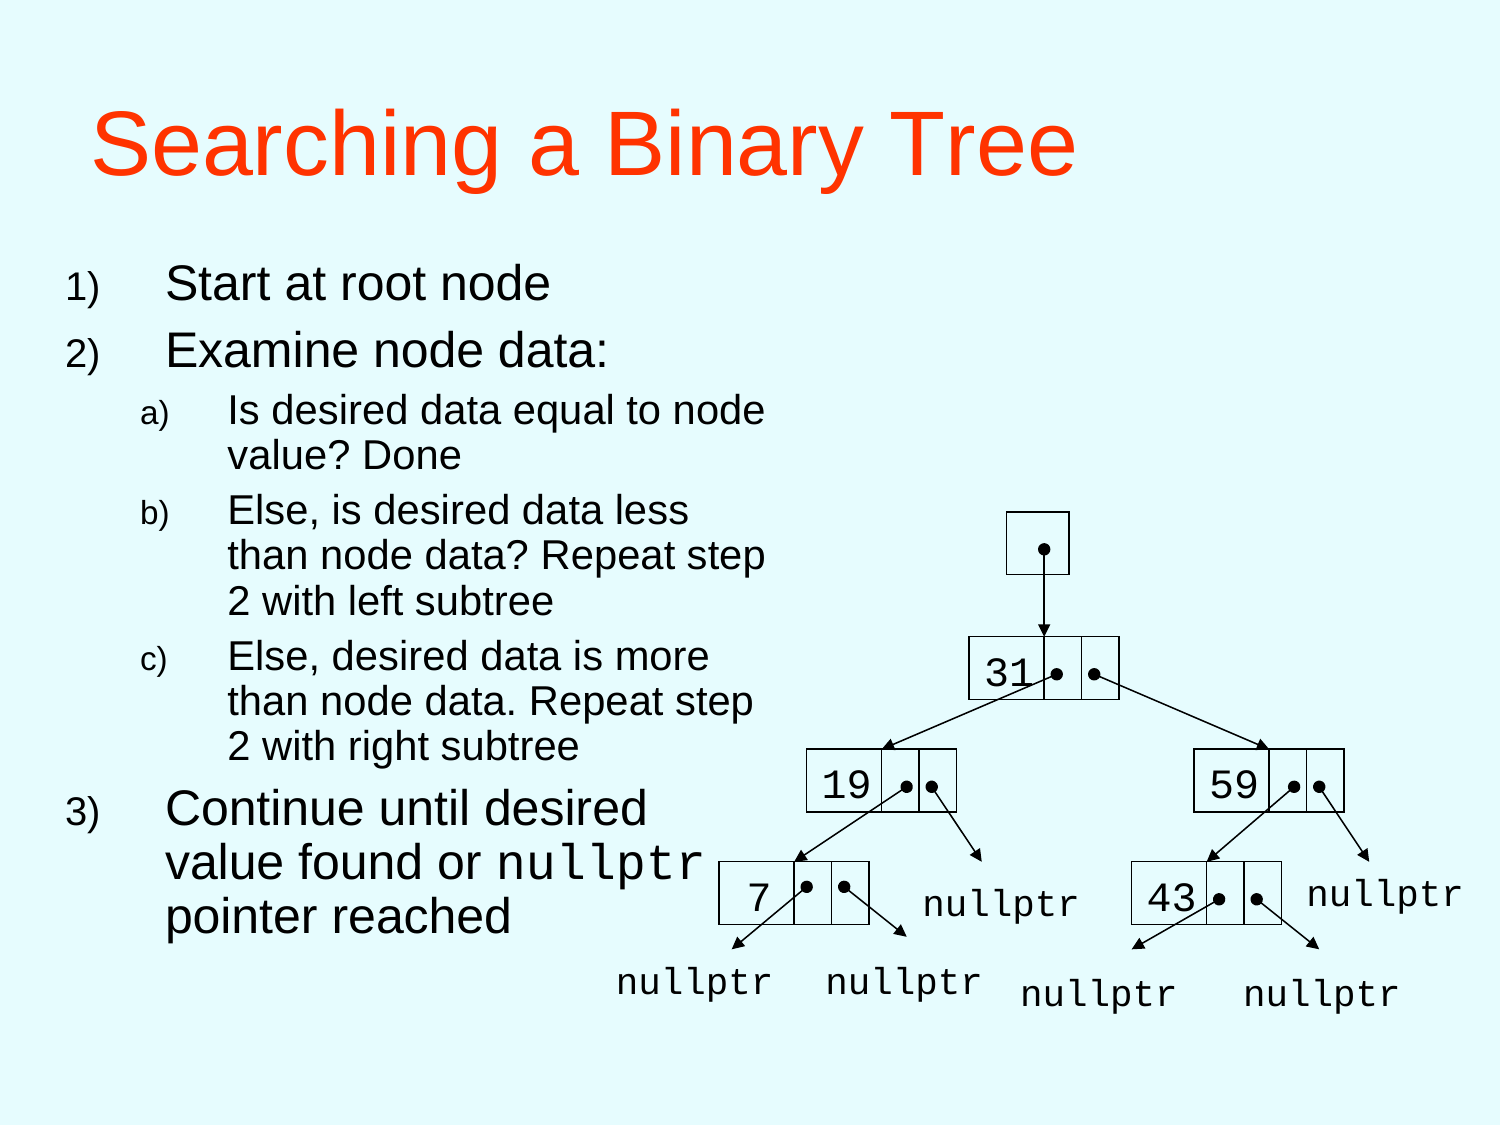

# Searching a Binary Tree
Start at root node
Examine node data:
Is desired data equal to node value? Done
Else, is desired data less than node data? Repeat step 2 with left subtree
Else, desired data is more than node data. Repeat step 2 with right subtree
Continue until desired value found or nullptr pointer reached
31
19
59
7
43
nullptr
nullptr
nullptr
nullptr
nullptr
nullptr